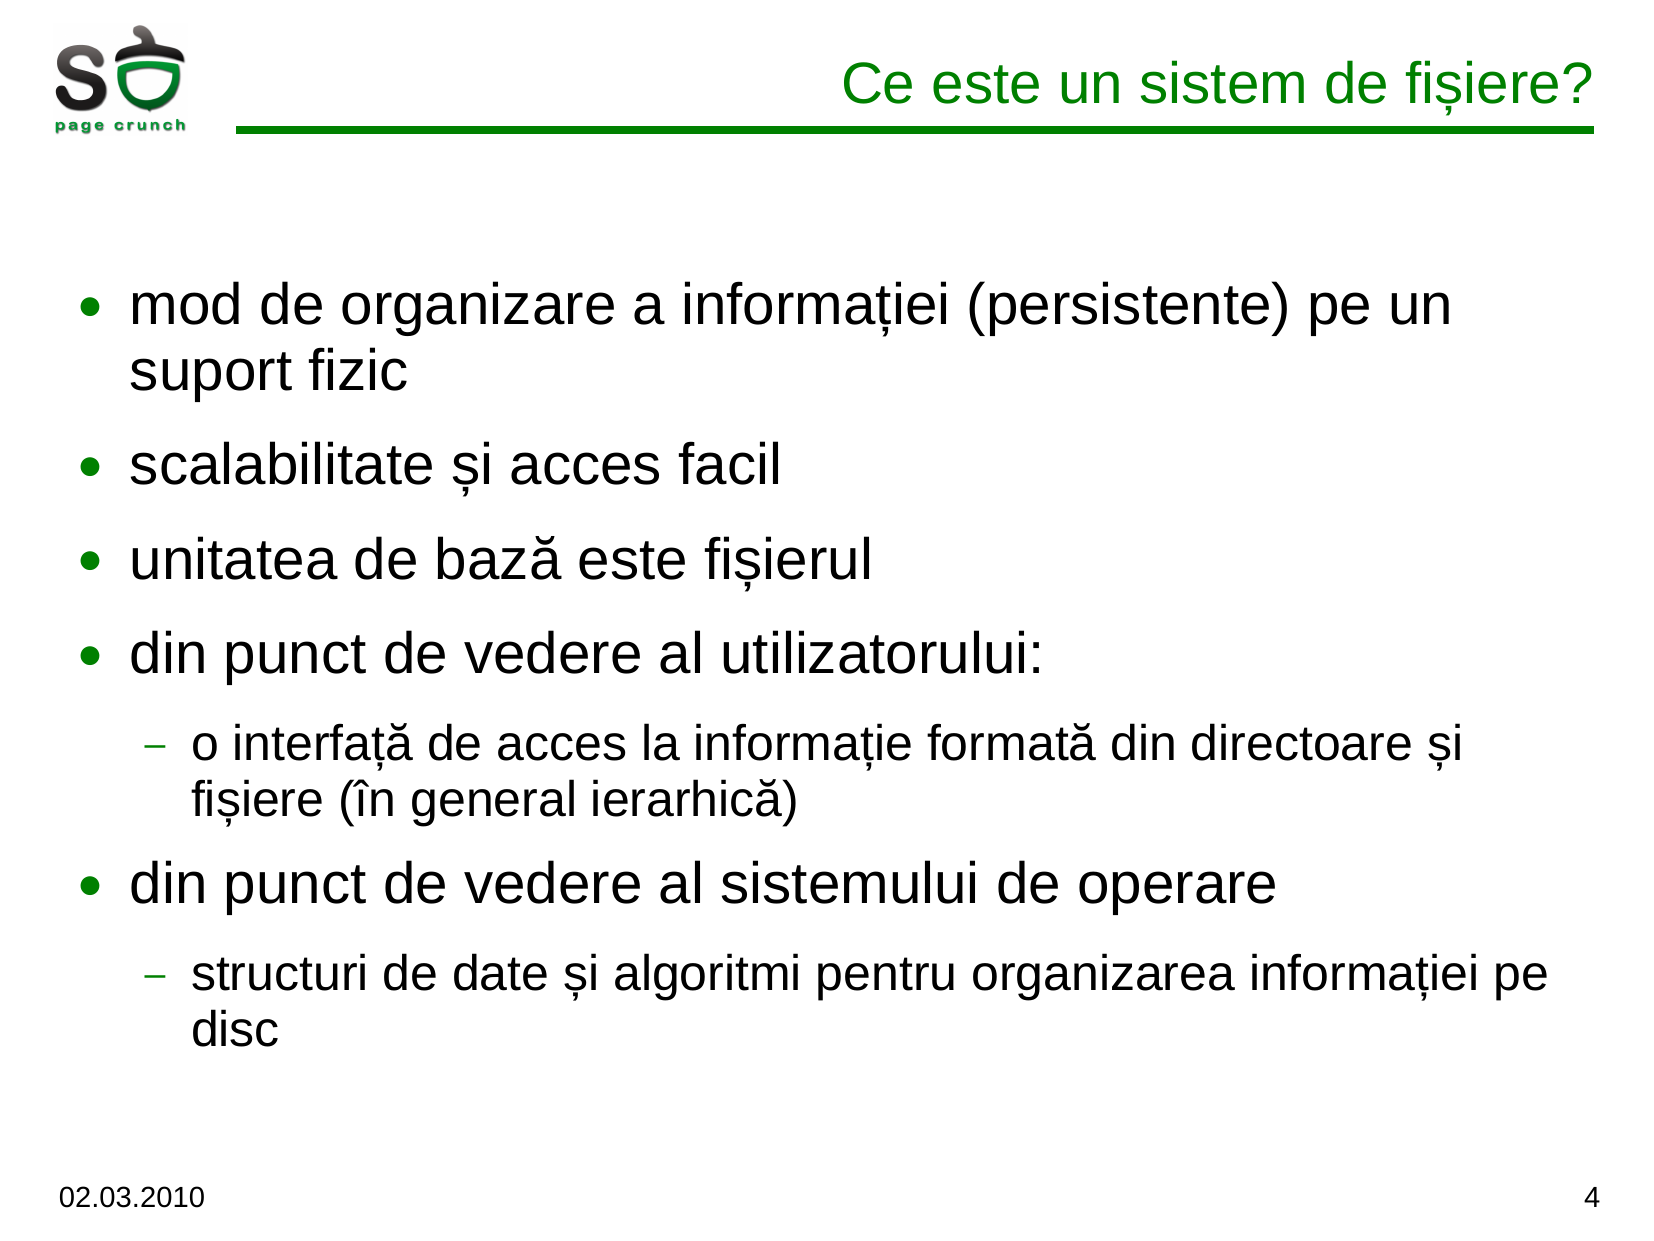

# Ce este un sistem de fișiere?
mod de organizare a informației (persistente) pe un suport fizic
scalabilitate și acces facil
unitatea de bază este fișierul
din punct de vedere al utilizatorului:
o interfață de acces la informație formată din directoare și fișiere (în general ierarhică)
din punct de vedere al sistemului de operare
structuri de date și algoritmi pentru organizarea informației pe disc
02.03.2010
4